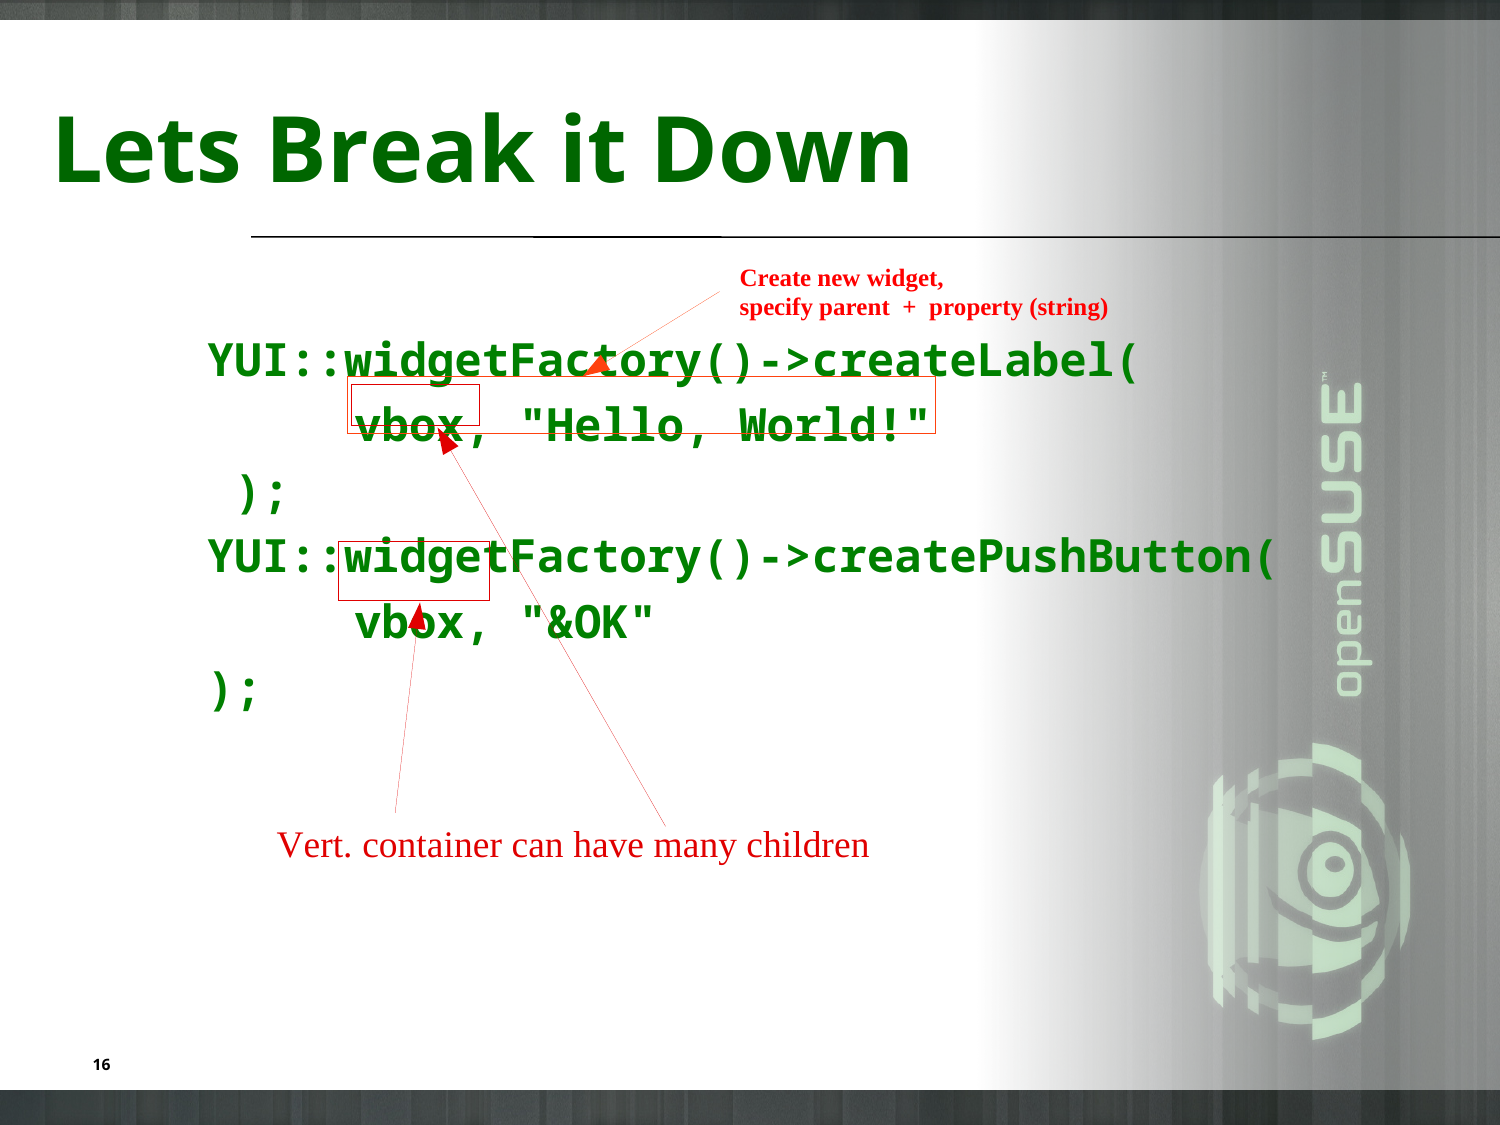

# Lets Break it Down
Create new widget,
specify parent + property (string)
YUI::widgetFactory()->createLabel(
		vbox, "Hello, World!"
 );
YUI::widgetFactory()->createPushButton(
		vbox, "&OK"
);
Vert. container can have many children